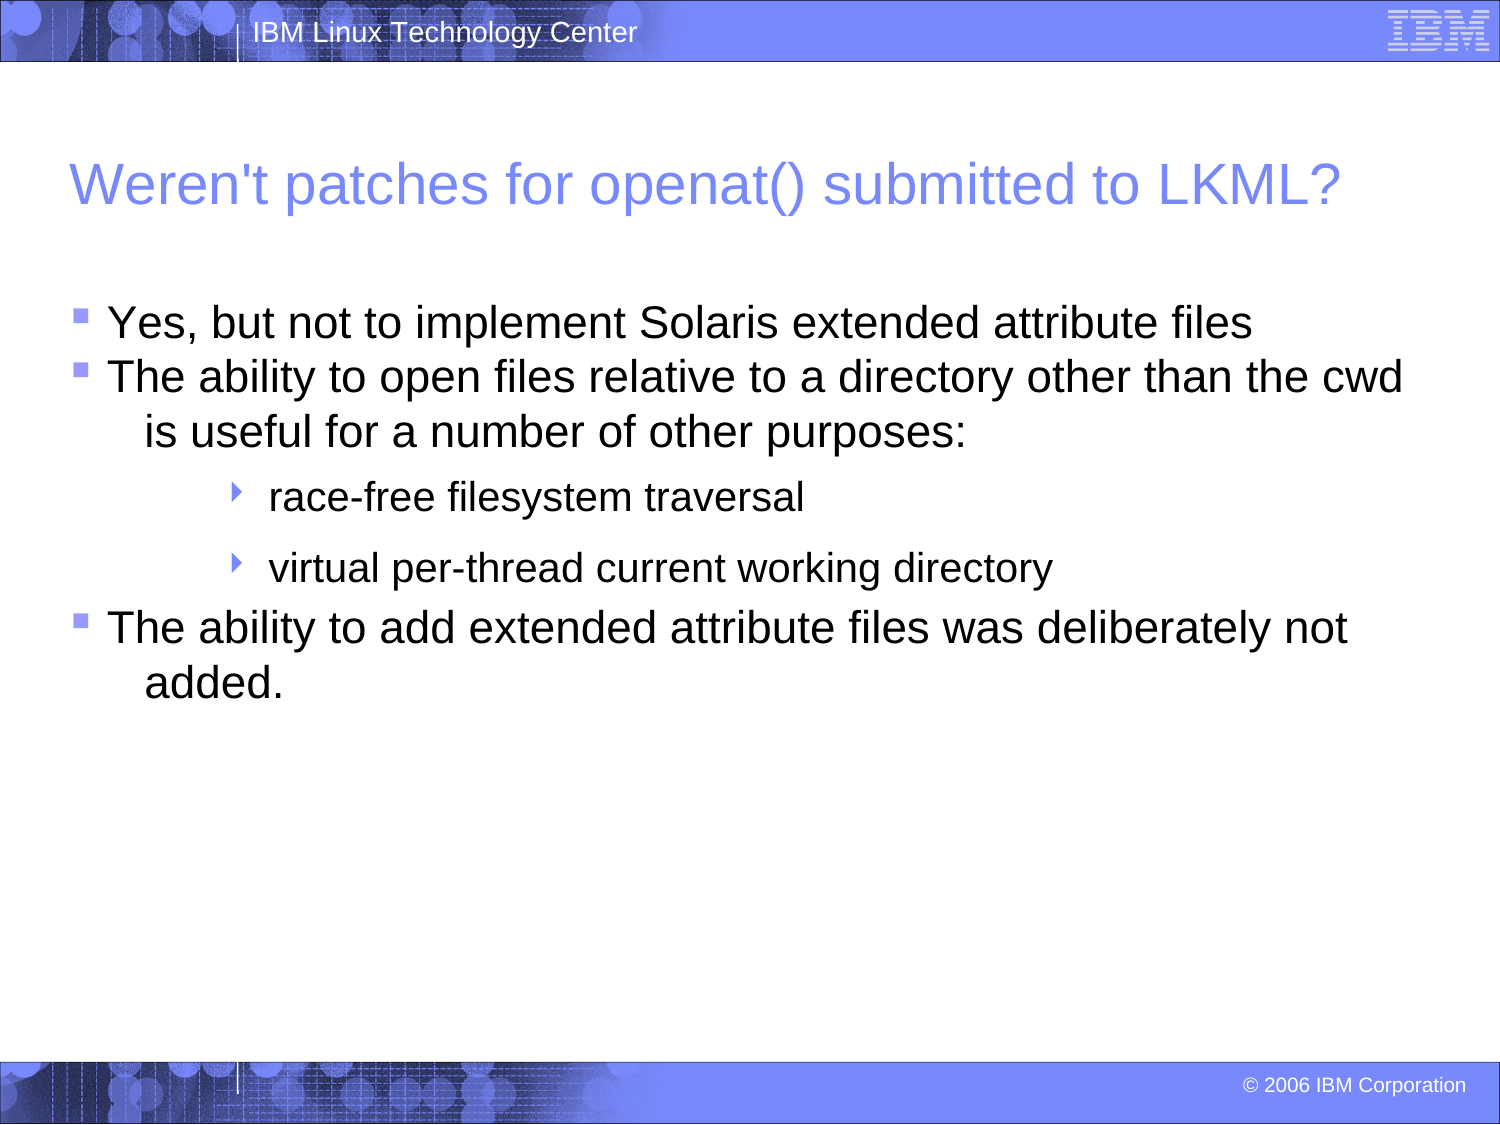

# Weren't patches for openat() submitted to LKML?
Yes, but not to implement Solaris extended attribute files
The ability to open files relative to a directory other than the cwd is useful for a number of other purposes:
race-free filesystem traversal
virtual per-thread current working directory
The ability to add extended attribute files was deliberately not added.